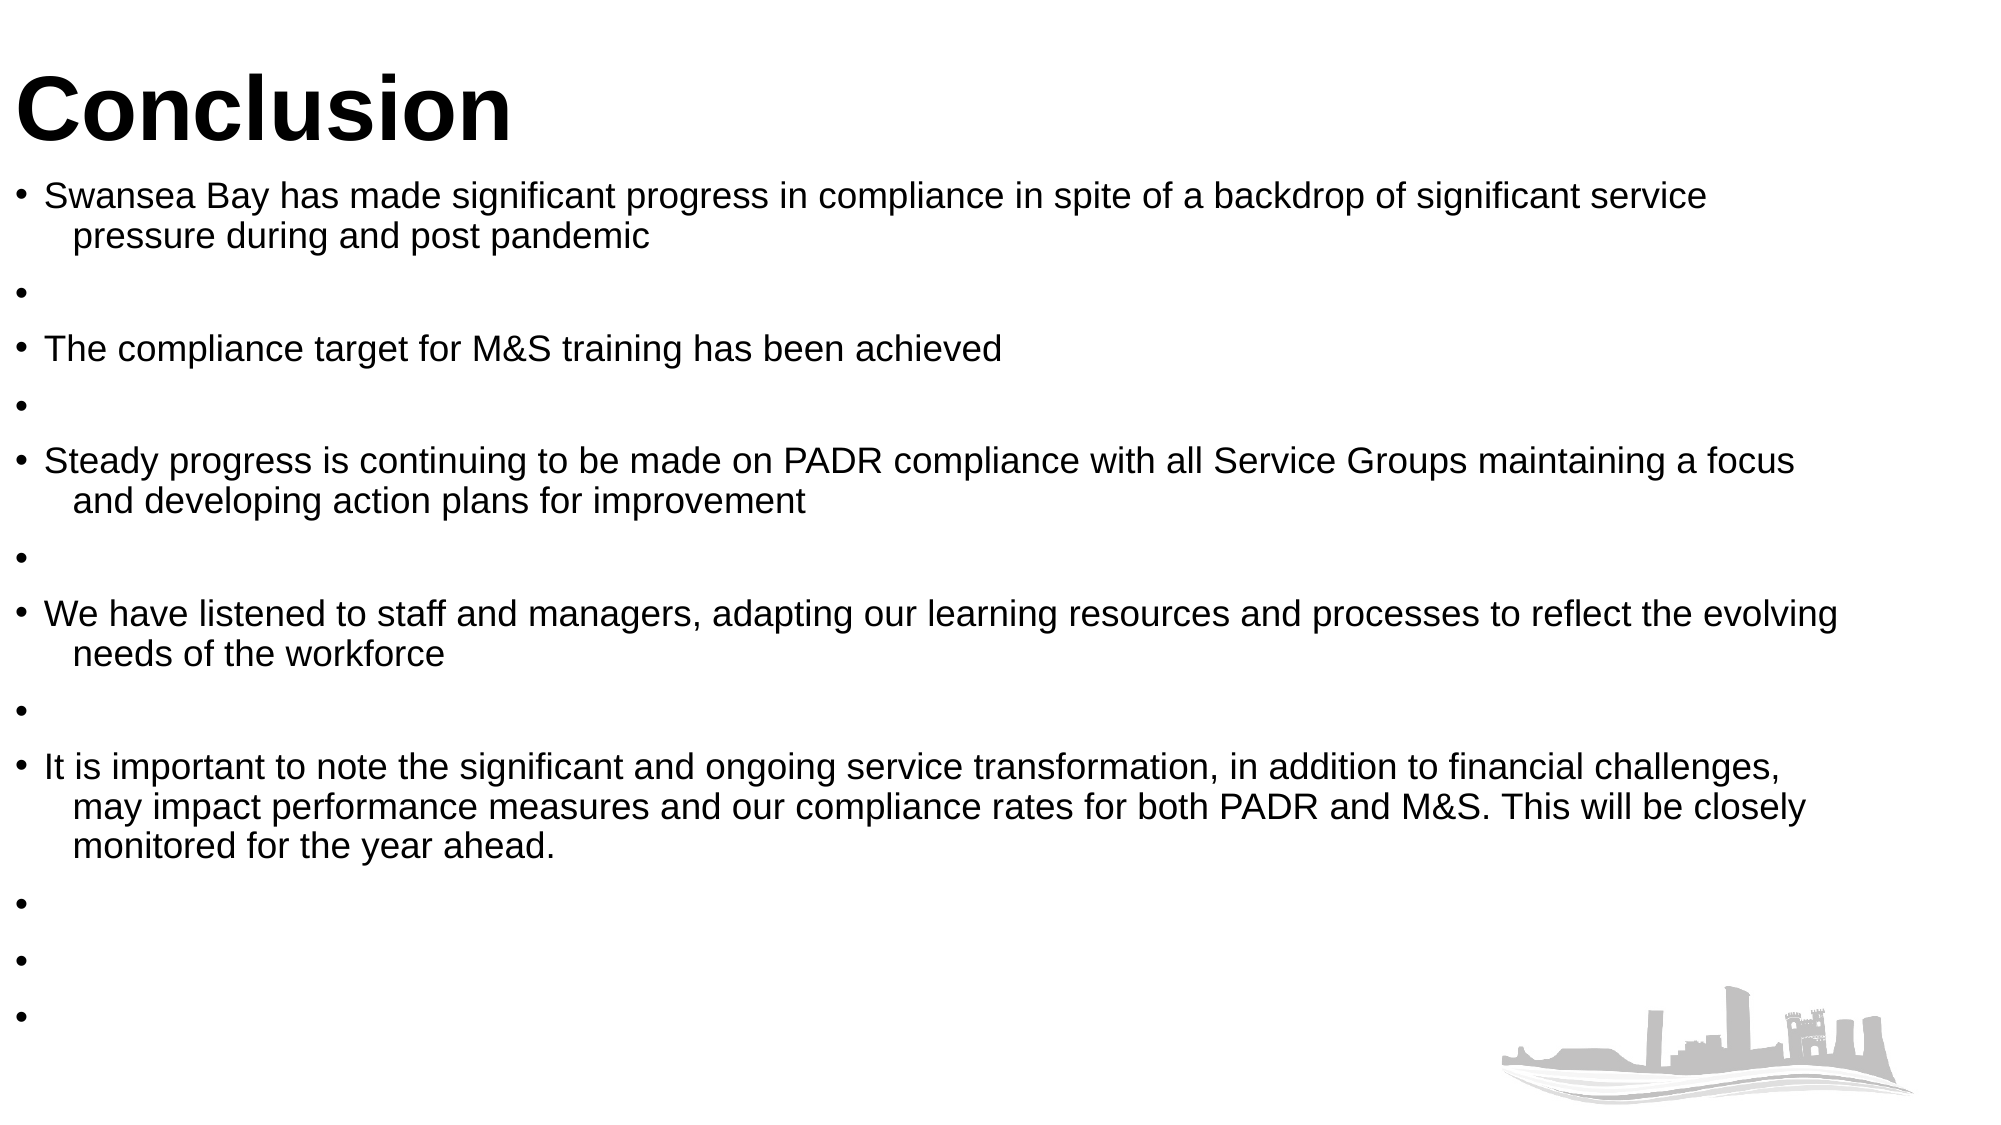

Conclusion
# Swansea Bay has made significant progress in compliance in spite of a backdrop of significant service pressure during and post pandemic
The compliance target for M&S training has been achieved
Steady progress is continuing to be made on PADR compliance with all Service Groups maintaining a focus and developing action plans for improvement
We have listened to staff and managers, adapting our learning resources and processes to reflect the evolving needs of the workforce
It is important to note the significant and ongoing service transformation, in addition to financial challenges, may impact performance measures and our compliance rates for both PADR and M&S. This will be closely monitored for the year ahead.